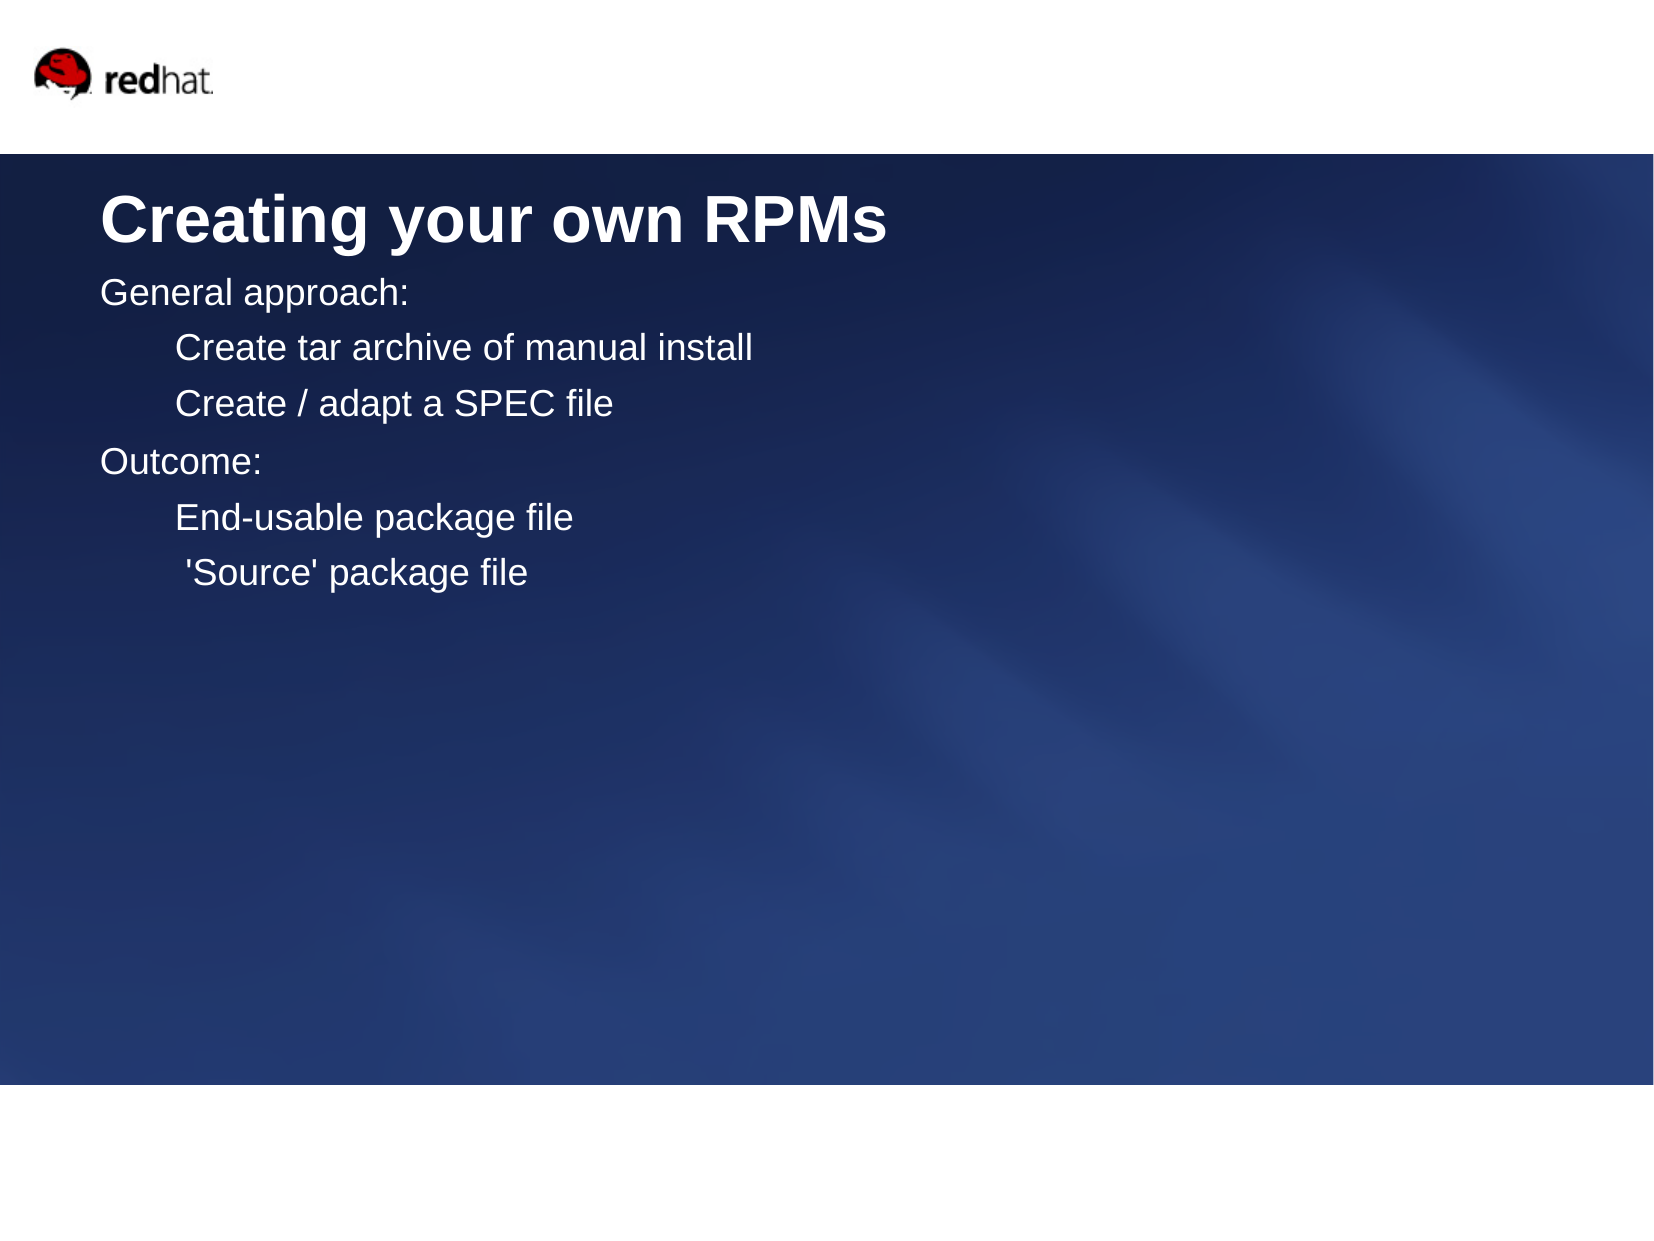

# Creating your own RPMs
General approach:
Create tar archive of manual install
Create / adapt a SPEC file
Outcome:
End-usable package file
 'Source' package file